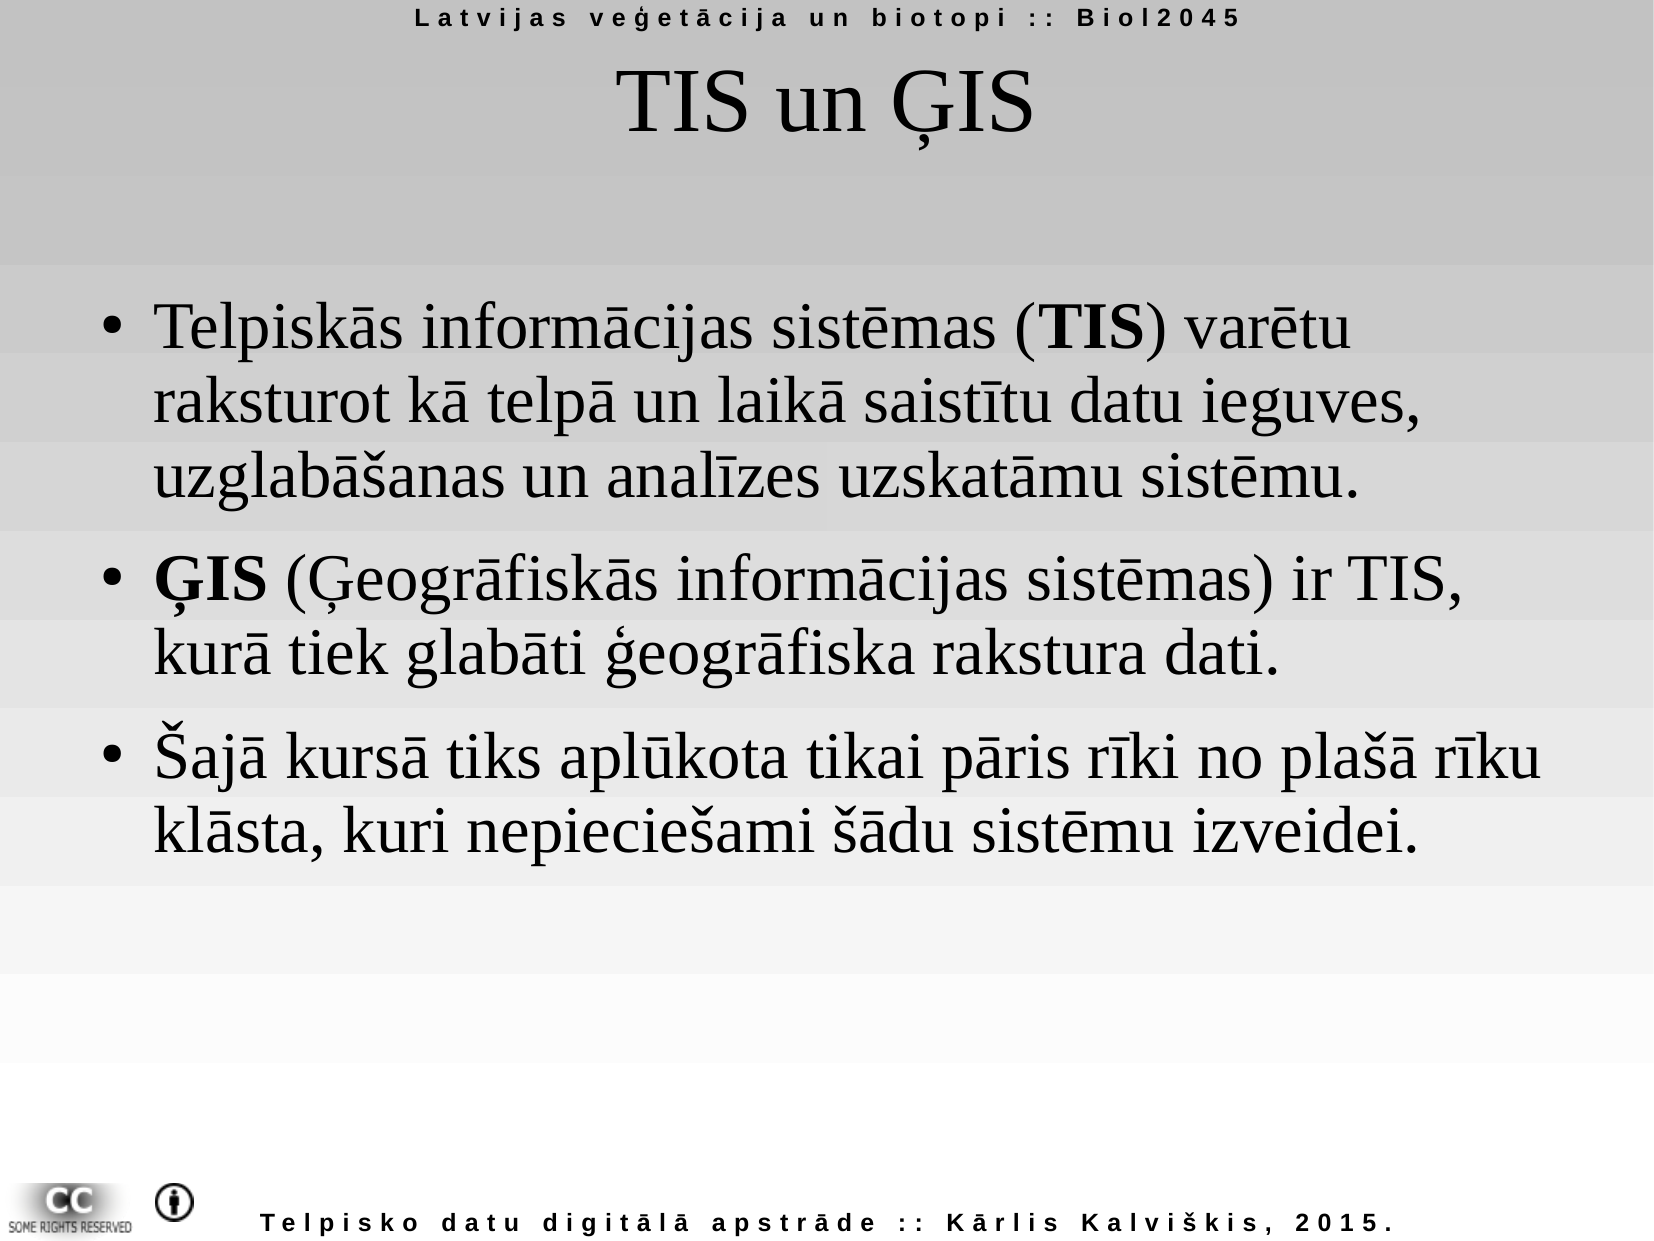

# TIS un ĢIS
Telpiskās informācijas sistēmas (TIS) varētu raksturot kā telpā un laikā saistītu datu ieguves, uzglabāšanas un analīzes uzskatāmu sistēmu.
ĢIS (Ģeogrāfiskās informācijas sistēmas) ir TIS, kurā tiek glabāti ģeogrāfiska rakstura dati.
Šajā kursā tiks aplūkota tikai pāris rīki no plašā rīku klāsta, kuri nepieciešami šādu sistēmu izveidei.